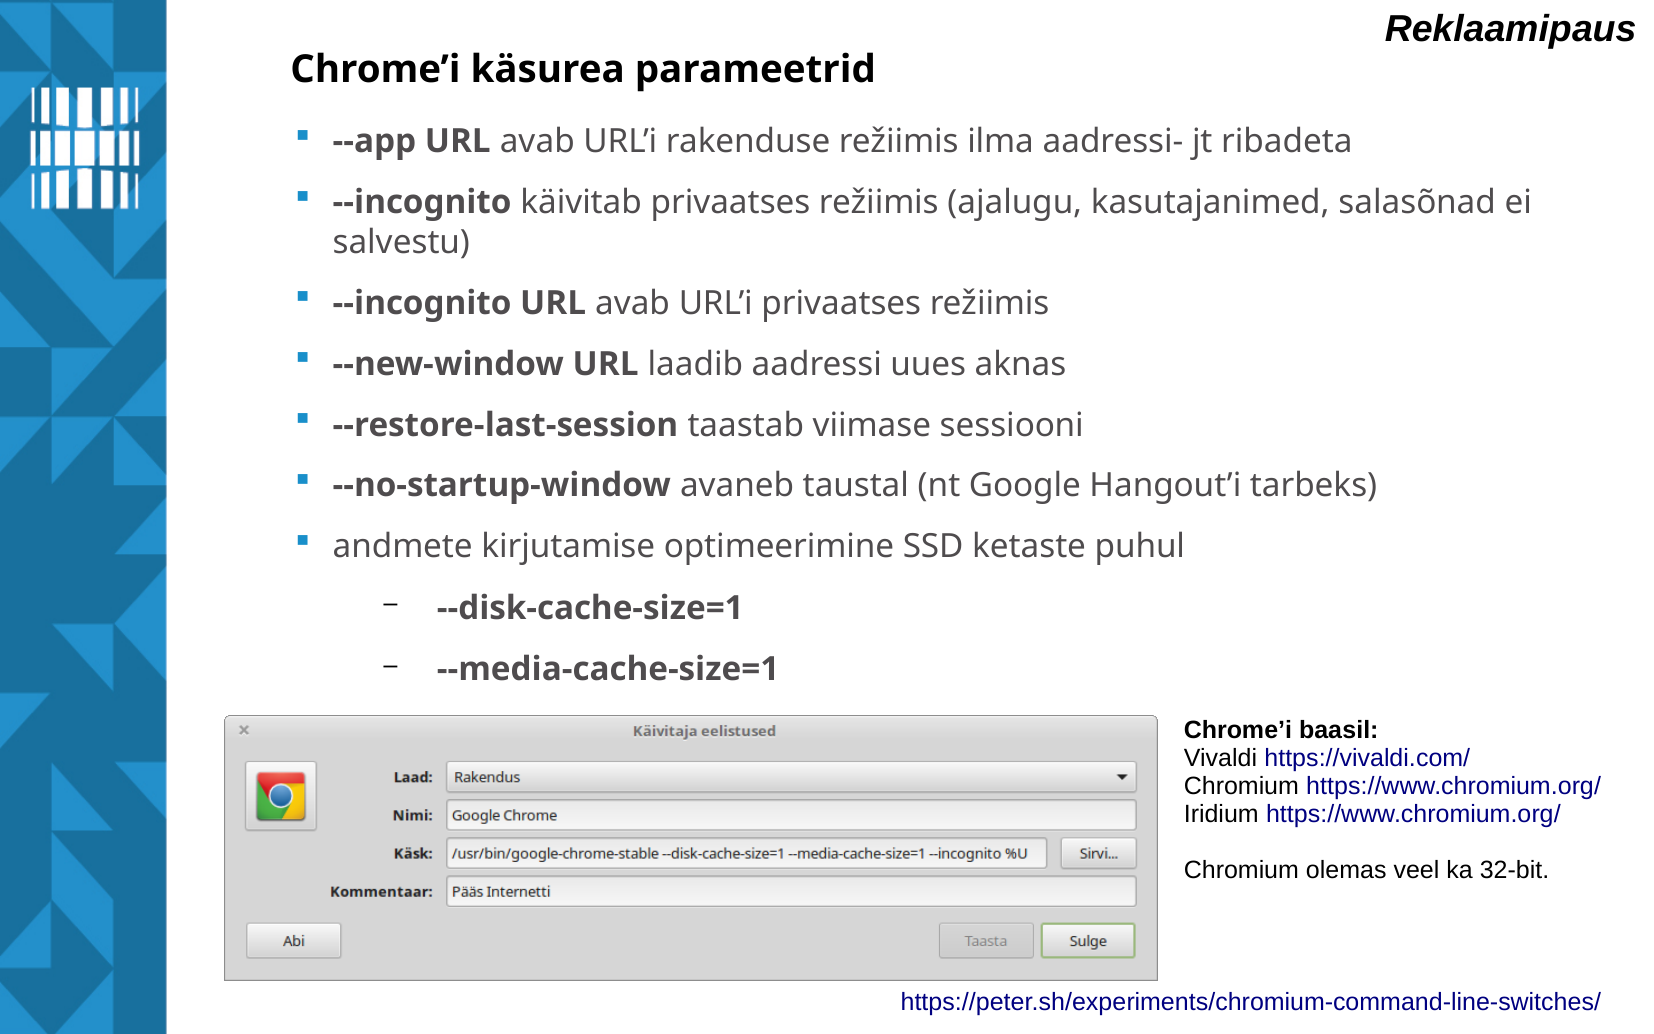

# Chrome’i käsurea parameetrid
--app URL avab URL’i rakenduse režiimis ilma aadressi- jt ribadeta
--incognito käivitab privaatses režiimis (ajalugu, kasutajanimed, salasõnad ei salvestu)
--incognito URL avab URL’i privaatses režiimis
--new-window URL laadib aadressi uues aknas
--restore-last-session taastab viimase sessiooni
--no-startup-window avaneb taustal (nt Google Hangout’i tarbeks)
andmete kirjutamise optimeerimine SSD ketaste puhul
--disk-cache-size=1
--media-cache-size=1
Chrome’i baasil:
Vivaldi https://vivaldi.com/
Chromium https://www.chromium.org/
Iridium https://www.chromium.org/
Chromium olemas veel ka 32-bit.
https://peter.sh/experiments/chromium-command-line-switches/